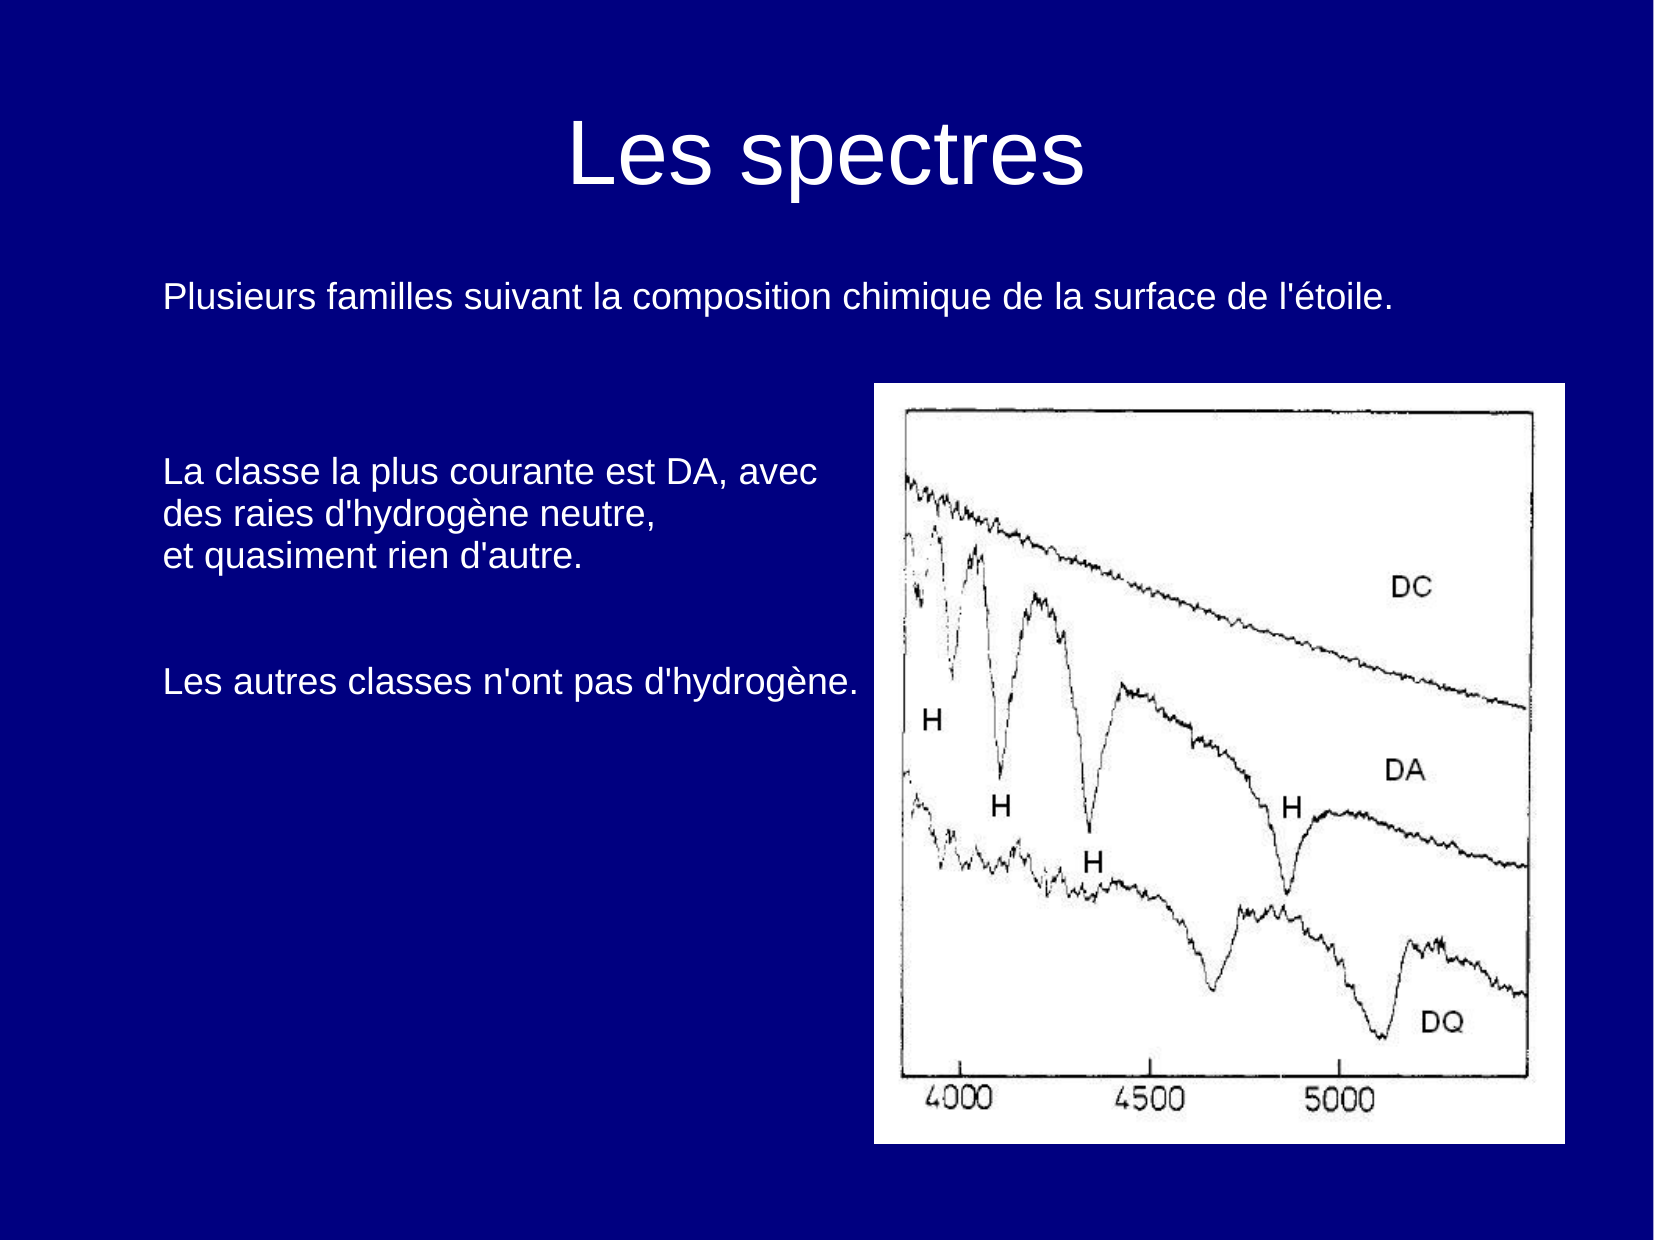

# Les spectres
Plusieurs familles suivant la composition chimique de la surface de l'étoile.
La classe la plus courante est DA, avec
des raies d'hydrogène neutre,
et quasiment rien d'autre.
Les autres classes n'ont pas d'hydrogène.